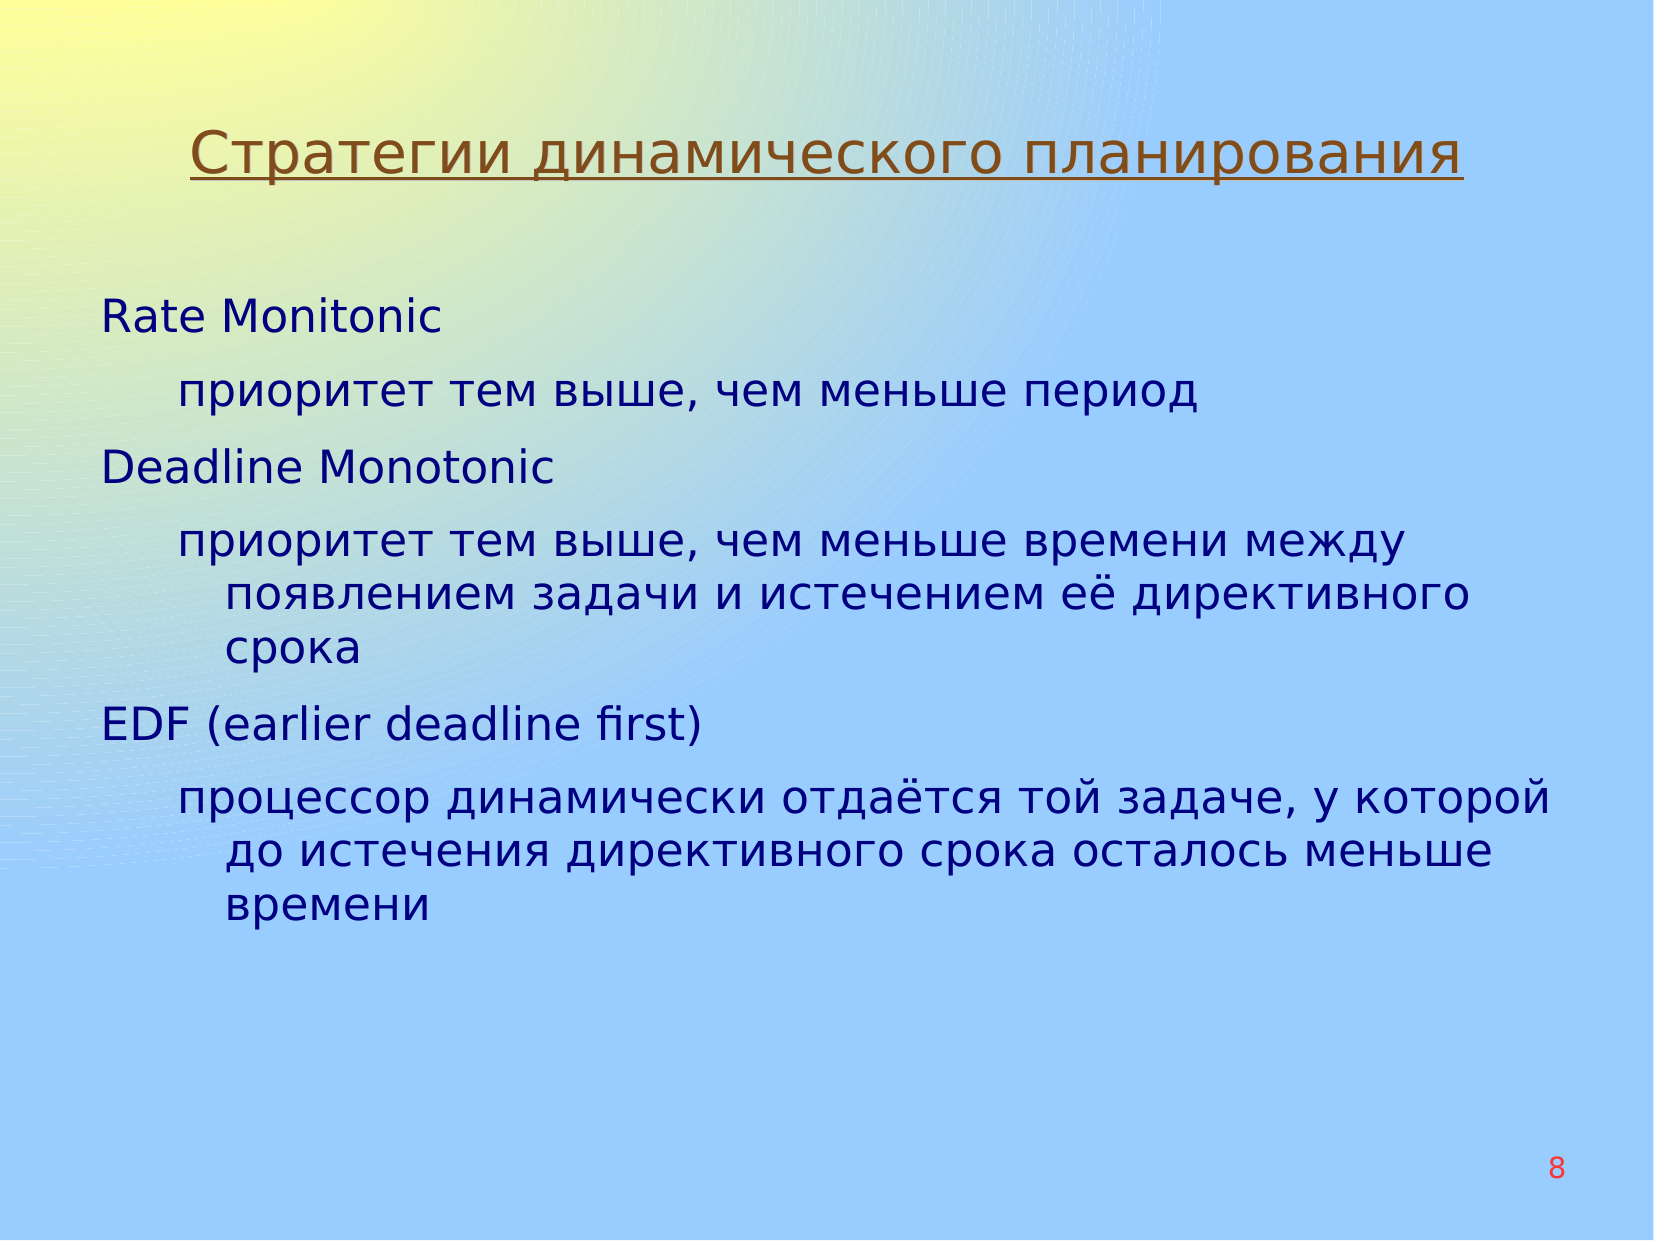

# Стратегии динамического планирования
Rate Monitonic
приоритет тем выше, чем меньше период
Deadline Monotonic
приоритет тем выше, чем меньше времени между появлением задачи и истечением её директивного срока
EDF (earlier deadline first)
процессор динамически отдаётся той задаче, у которой до истечения директивного срока осталось меньше времени
8